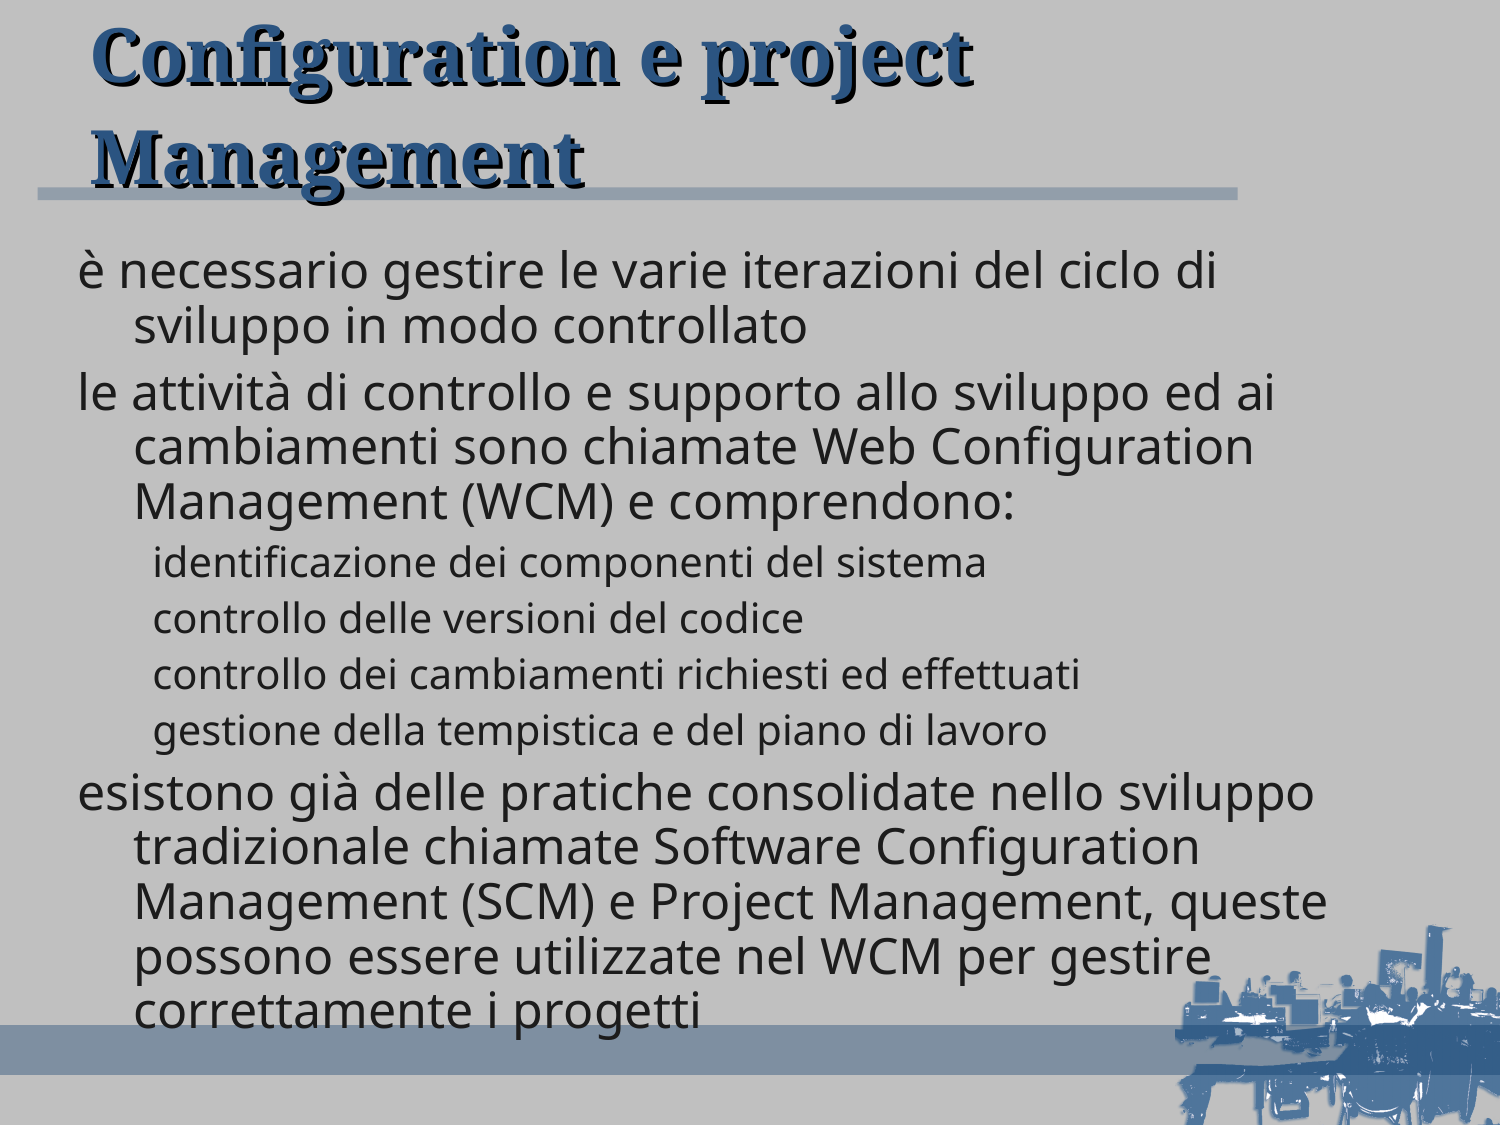

# Configuration e project Management
è necessario gestire le varie iterazioni del ciclo di sviluppo in modo controllato
le attività di controllo e supporto allo sviluppo ed ai cambiamenti sono chiamate Web Configuration Management (WCM) e comprendono:
identificazione dei componenti del sistema
controllo delle versioni del codice
controllo dei cambiamenti richiesti ed effettuati
gestione della tempistica e del piano di lavoro
esistono già delle pratiche consolidate nello sviluppo tradizionale chiamate Software Configuration Management (SCM) e Project Management, queste possono essere utilizzate nel WCM per gestire correttamente i progetti